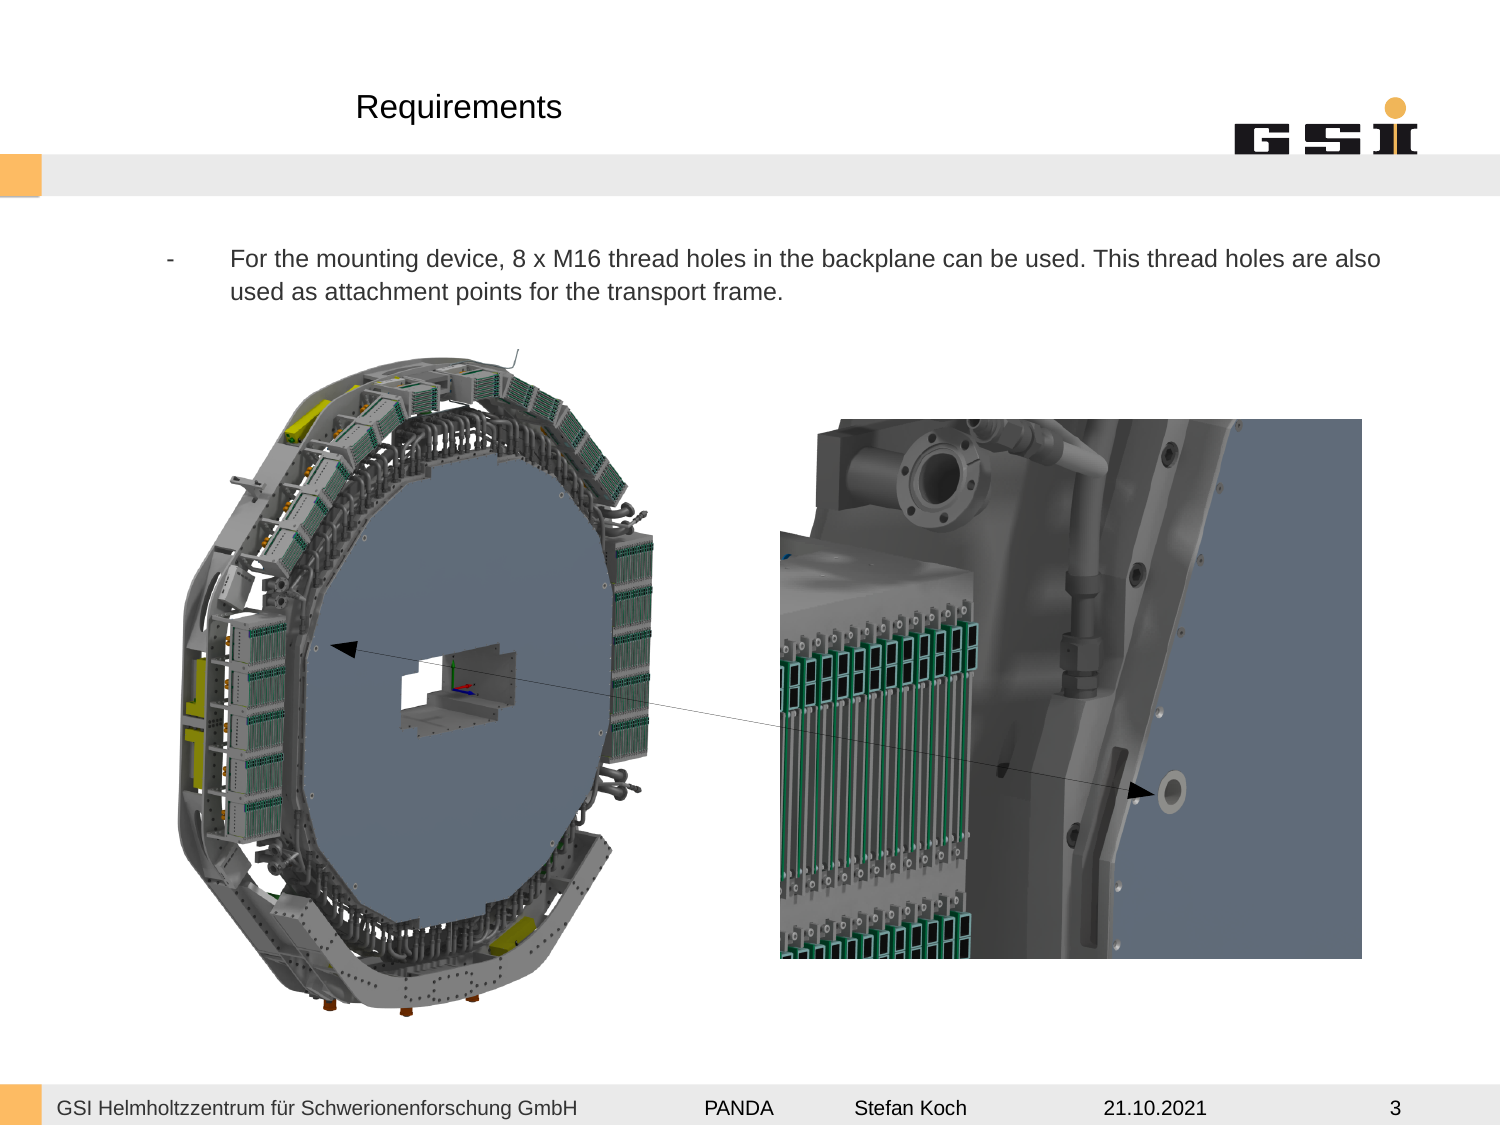

Requirements
 -	For the mounting device, 8 x M16 thread holes in the backplane can be used. This thread holes are also 	used as attachment points for the transport frame.